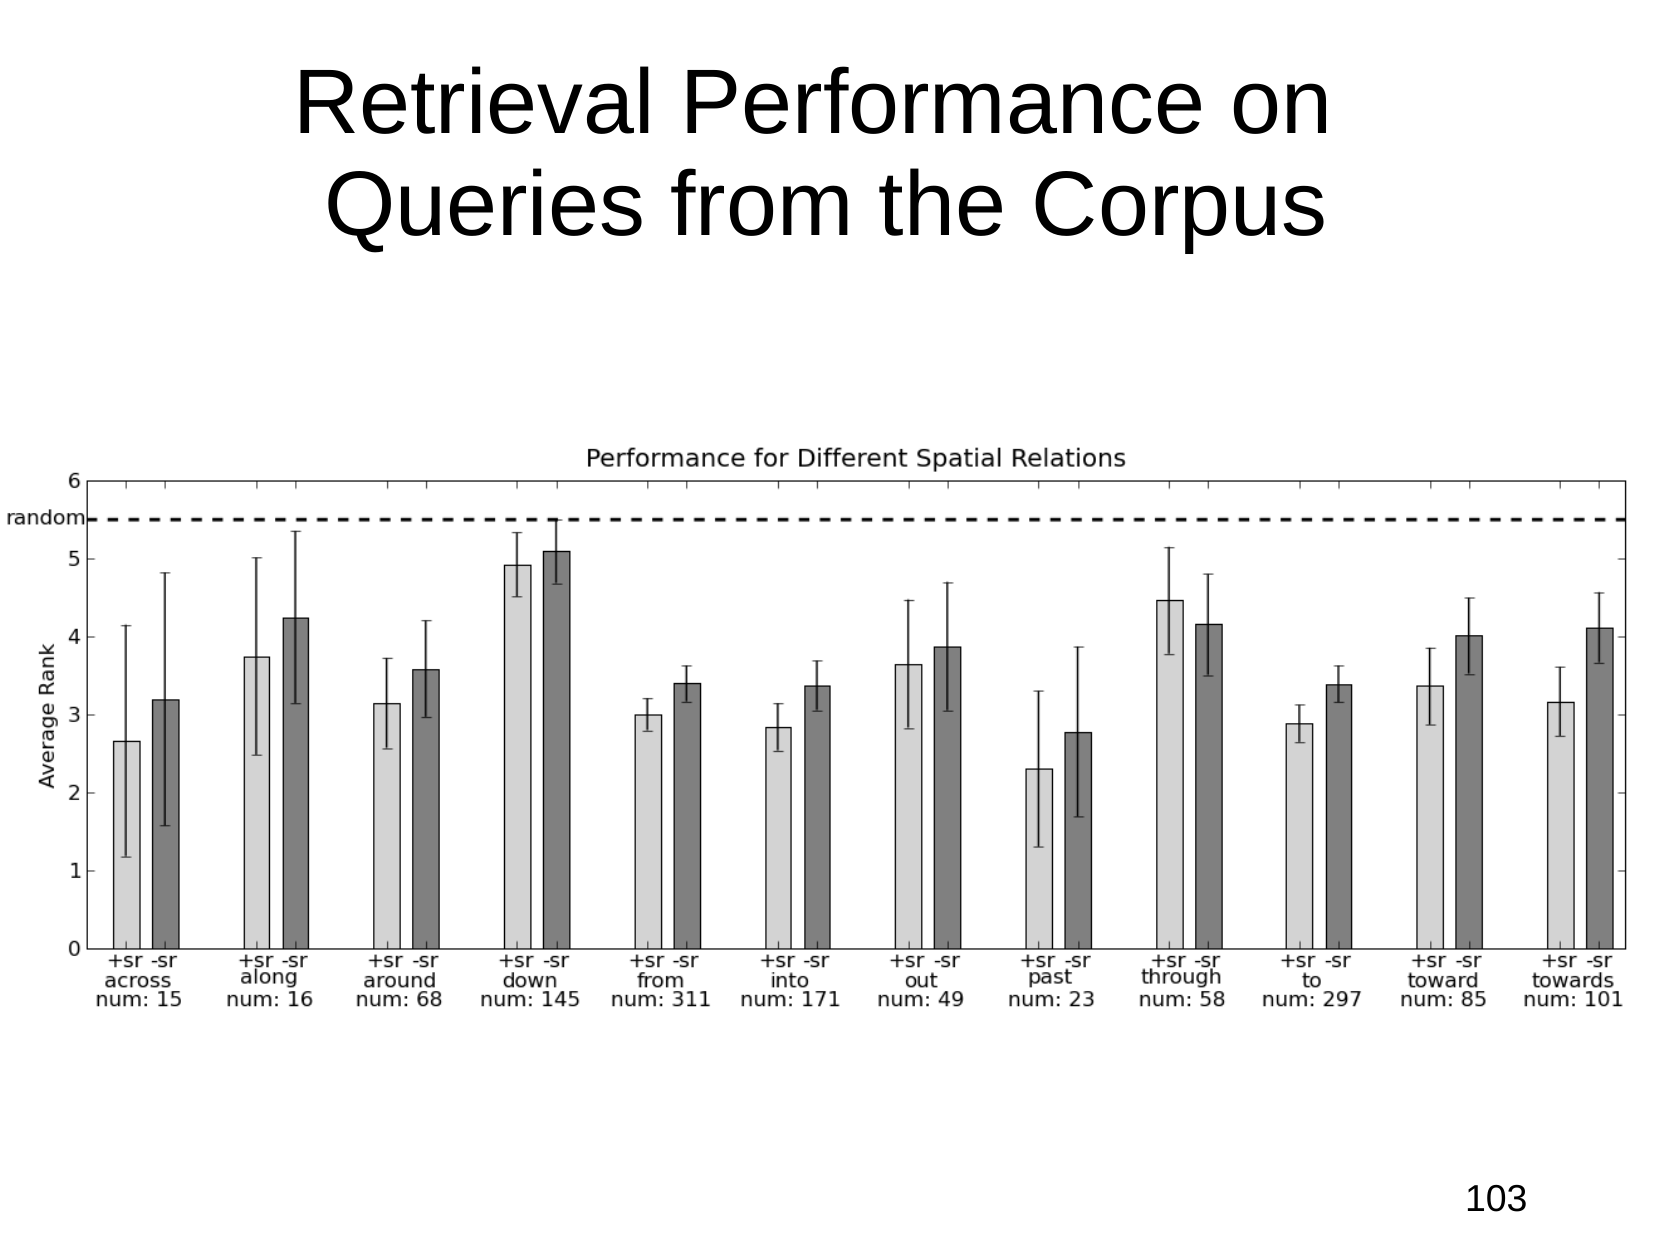

# Retrieval Performance on Queries from the Corpus